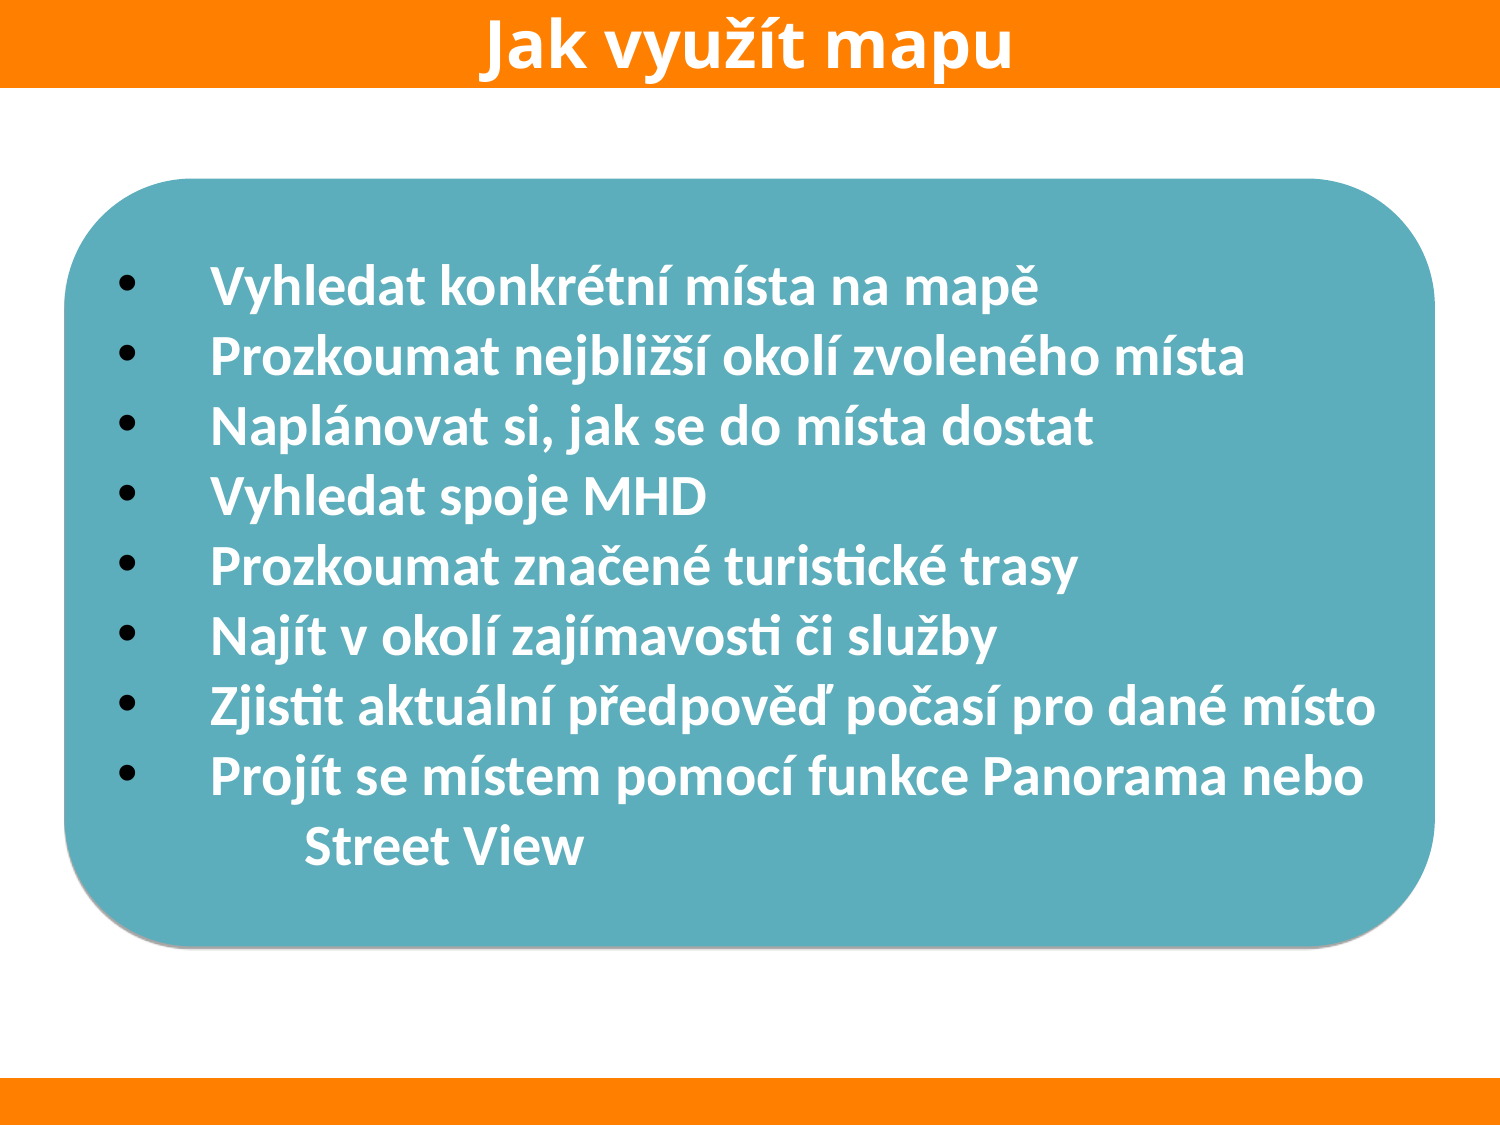

Jak využít mapu
Vyhledat konkrétní místa na mapě
Prozkoumat nejbližší okolí zvoleného místa
Naplánovat si, jak se do místa dostat
Vyhledat spoje MHD
Prozkoumat značené turistické trasy
Najít v okolí zajímavosti či služby
Zjistit aktuální předpověď počasí pro dané místo
Projít se místem pomocí funkce Panorama nebo Street View